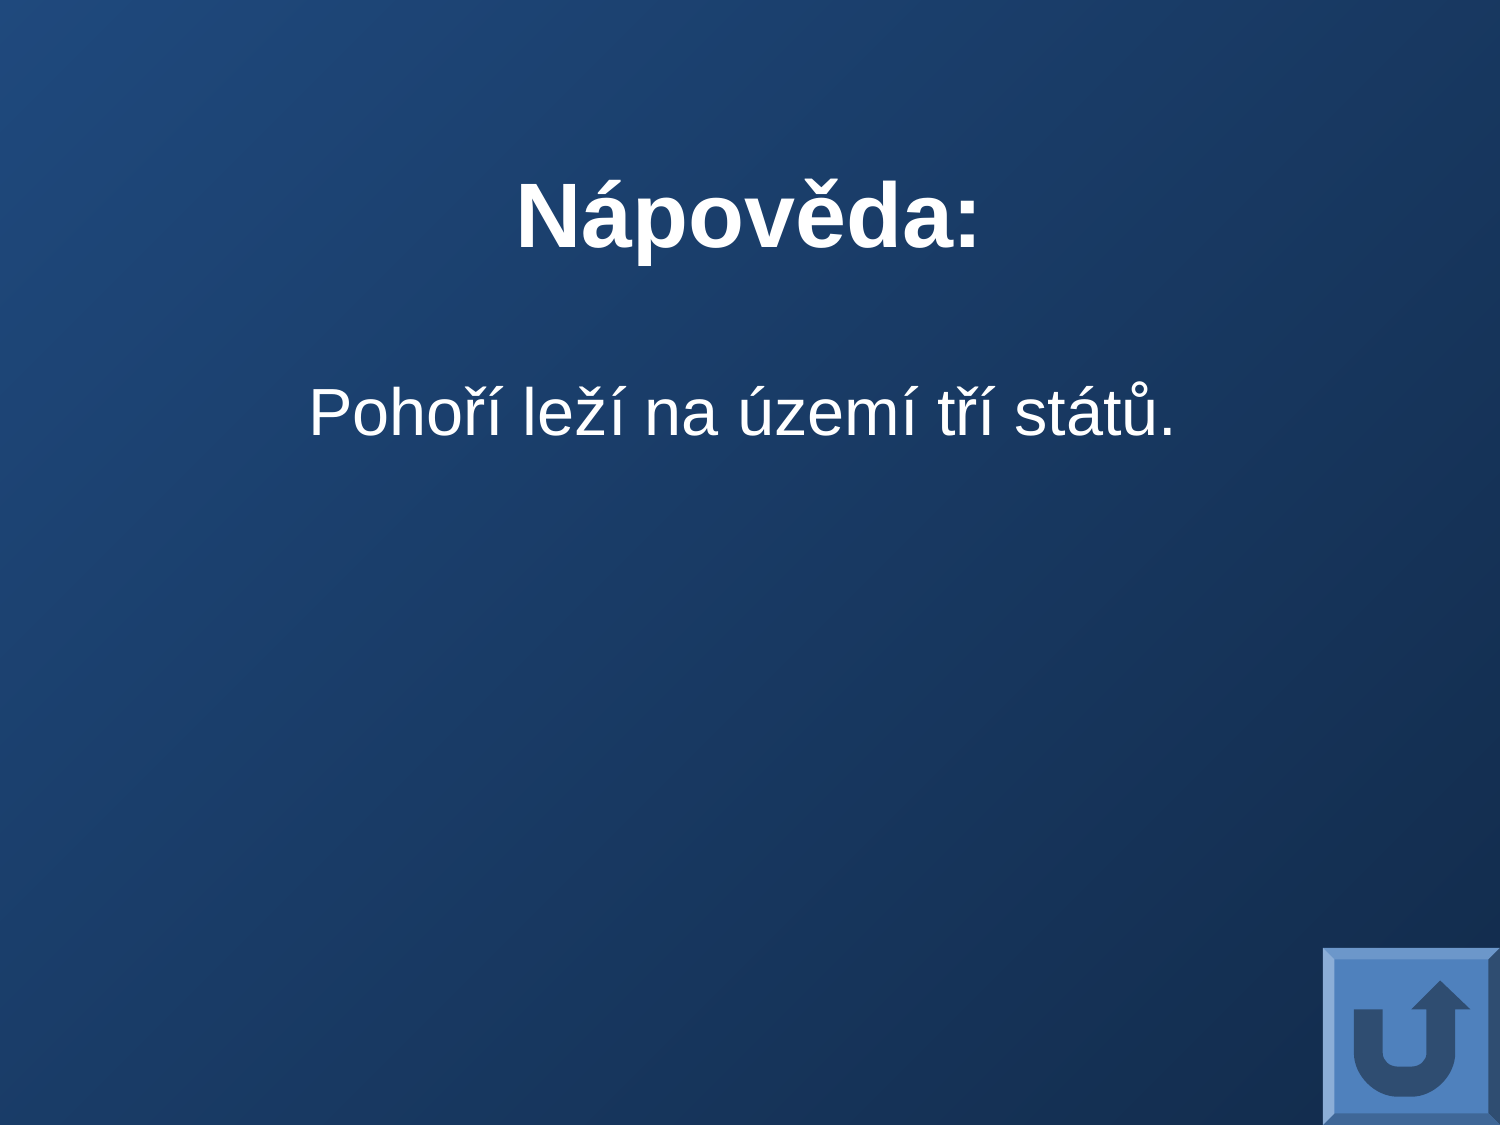

# Nápověda:
Pohoří leží na území tří států.